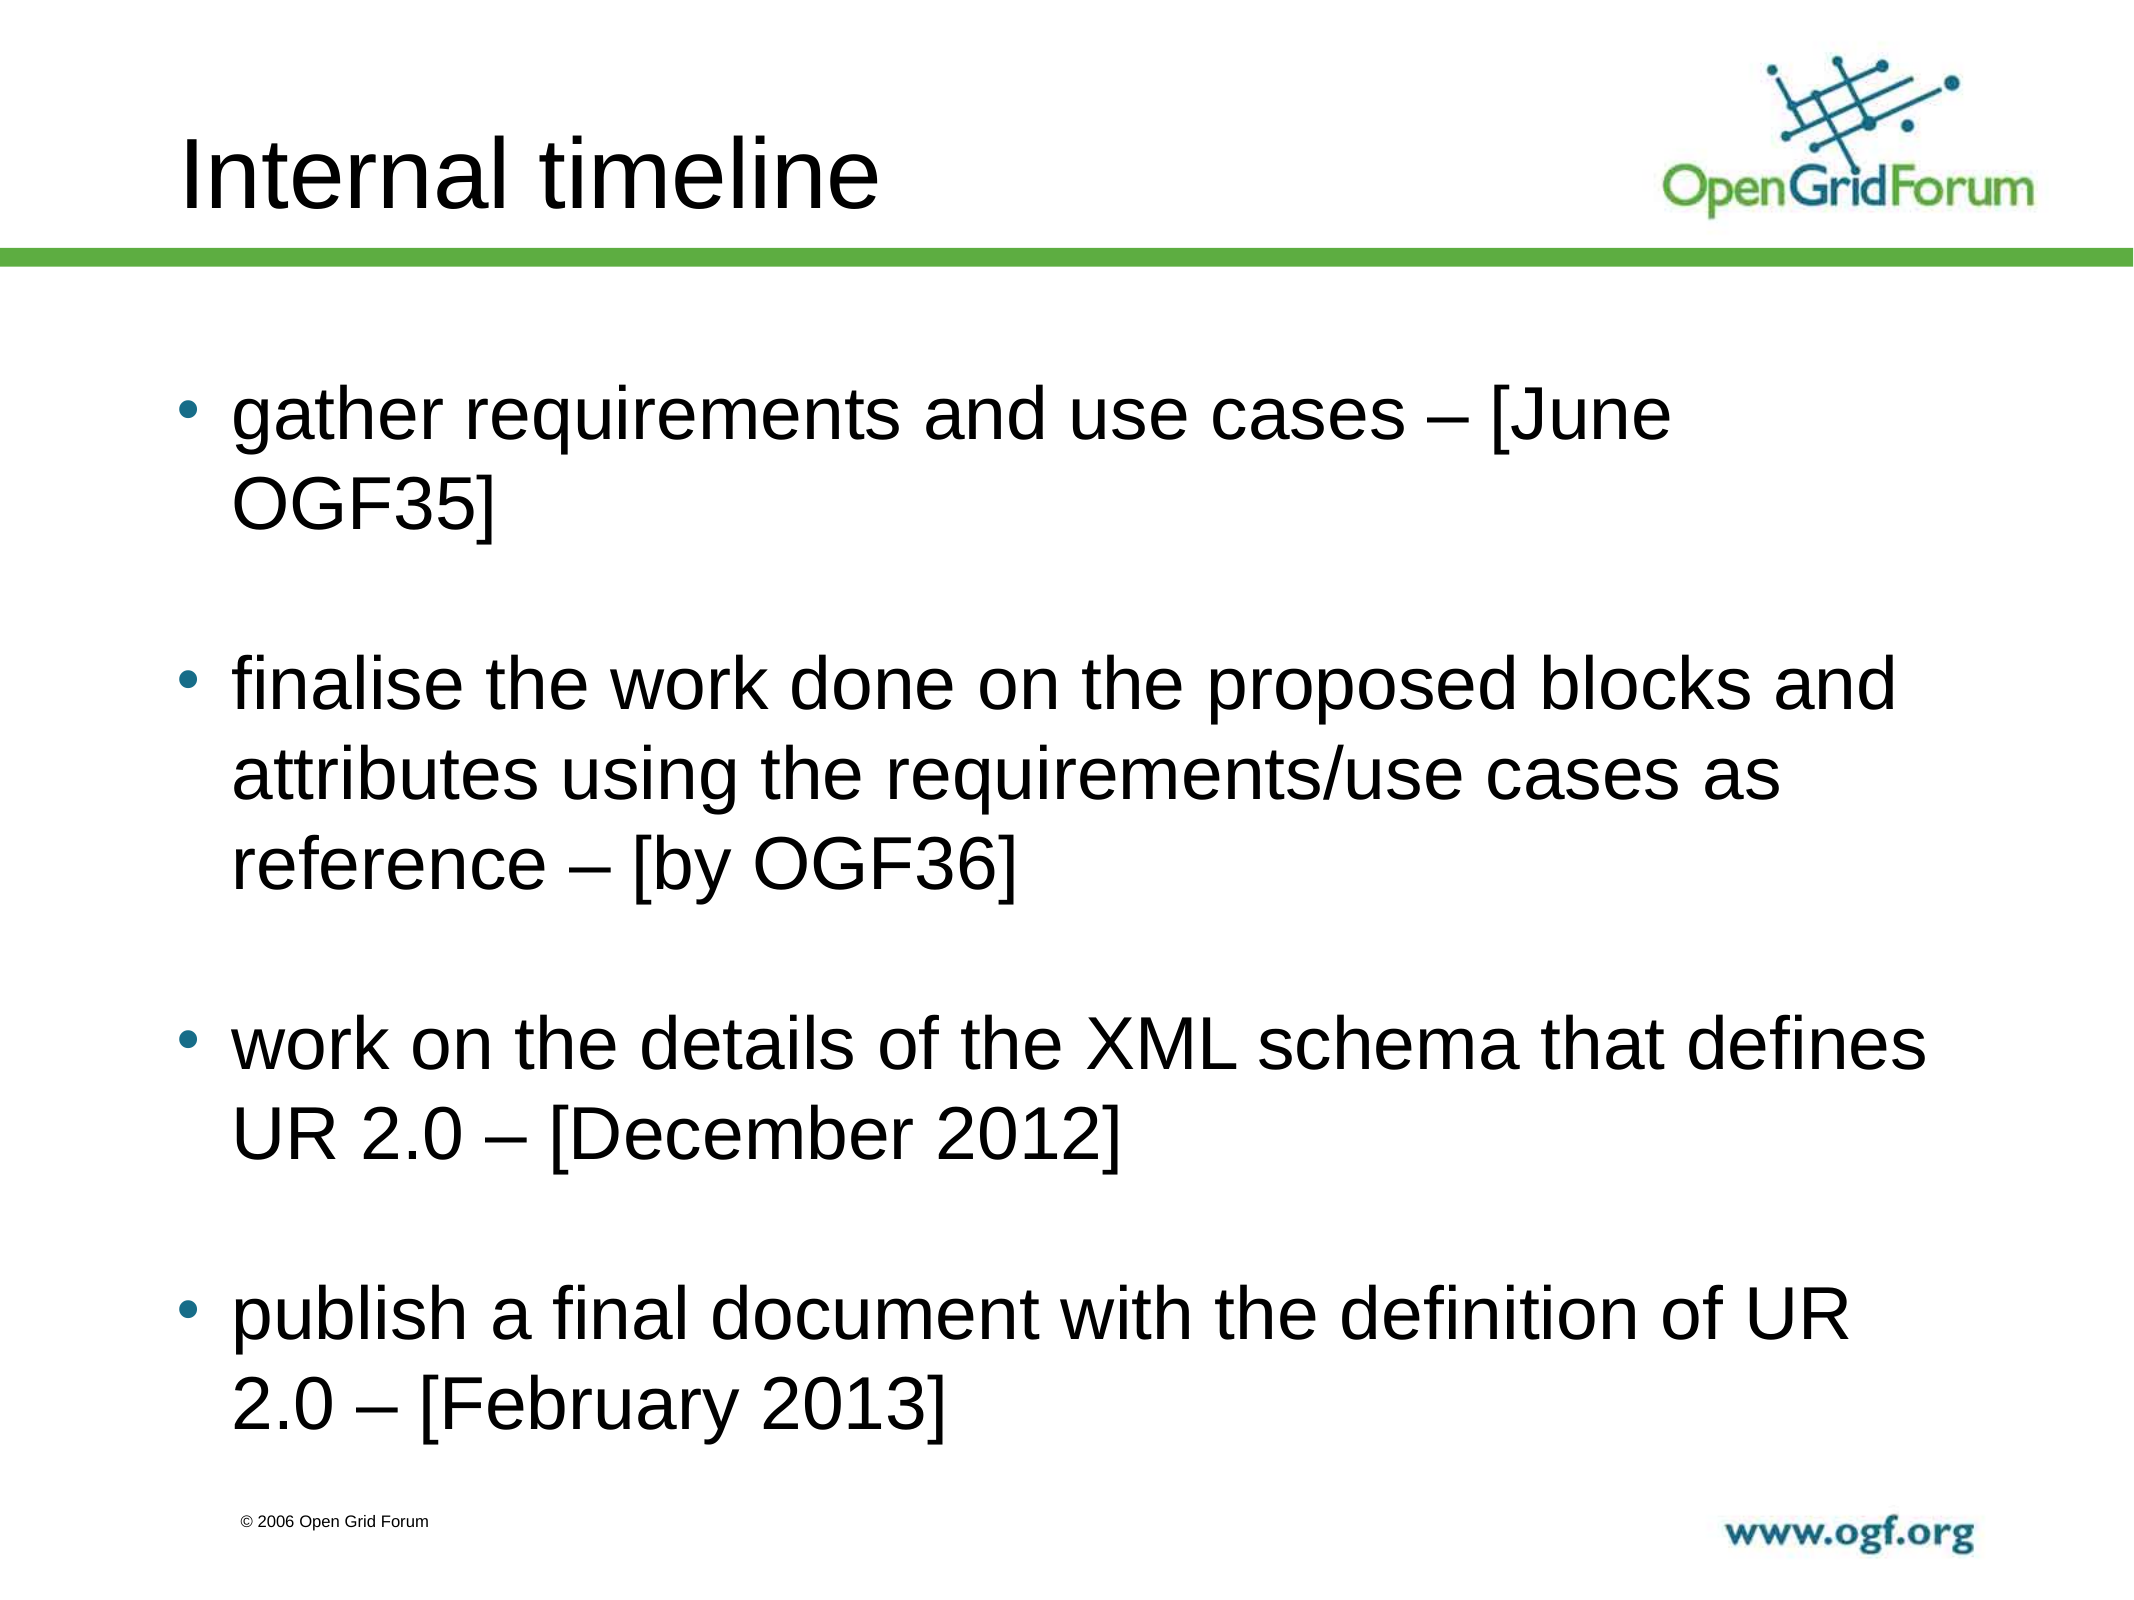

# Internal timeline
gather requirements and use cases – [June OGF35]
finalise the work done on the proposed blocks and attributes using the requirements/use cases as reference – [by OGF36]
work on the details of the XML schema that defines UR 2.0 – [December 2012]
publish a final document with the definition of UR 2.0 – [February 2013]
© 2006 Open Grid Forum